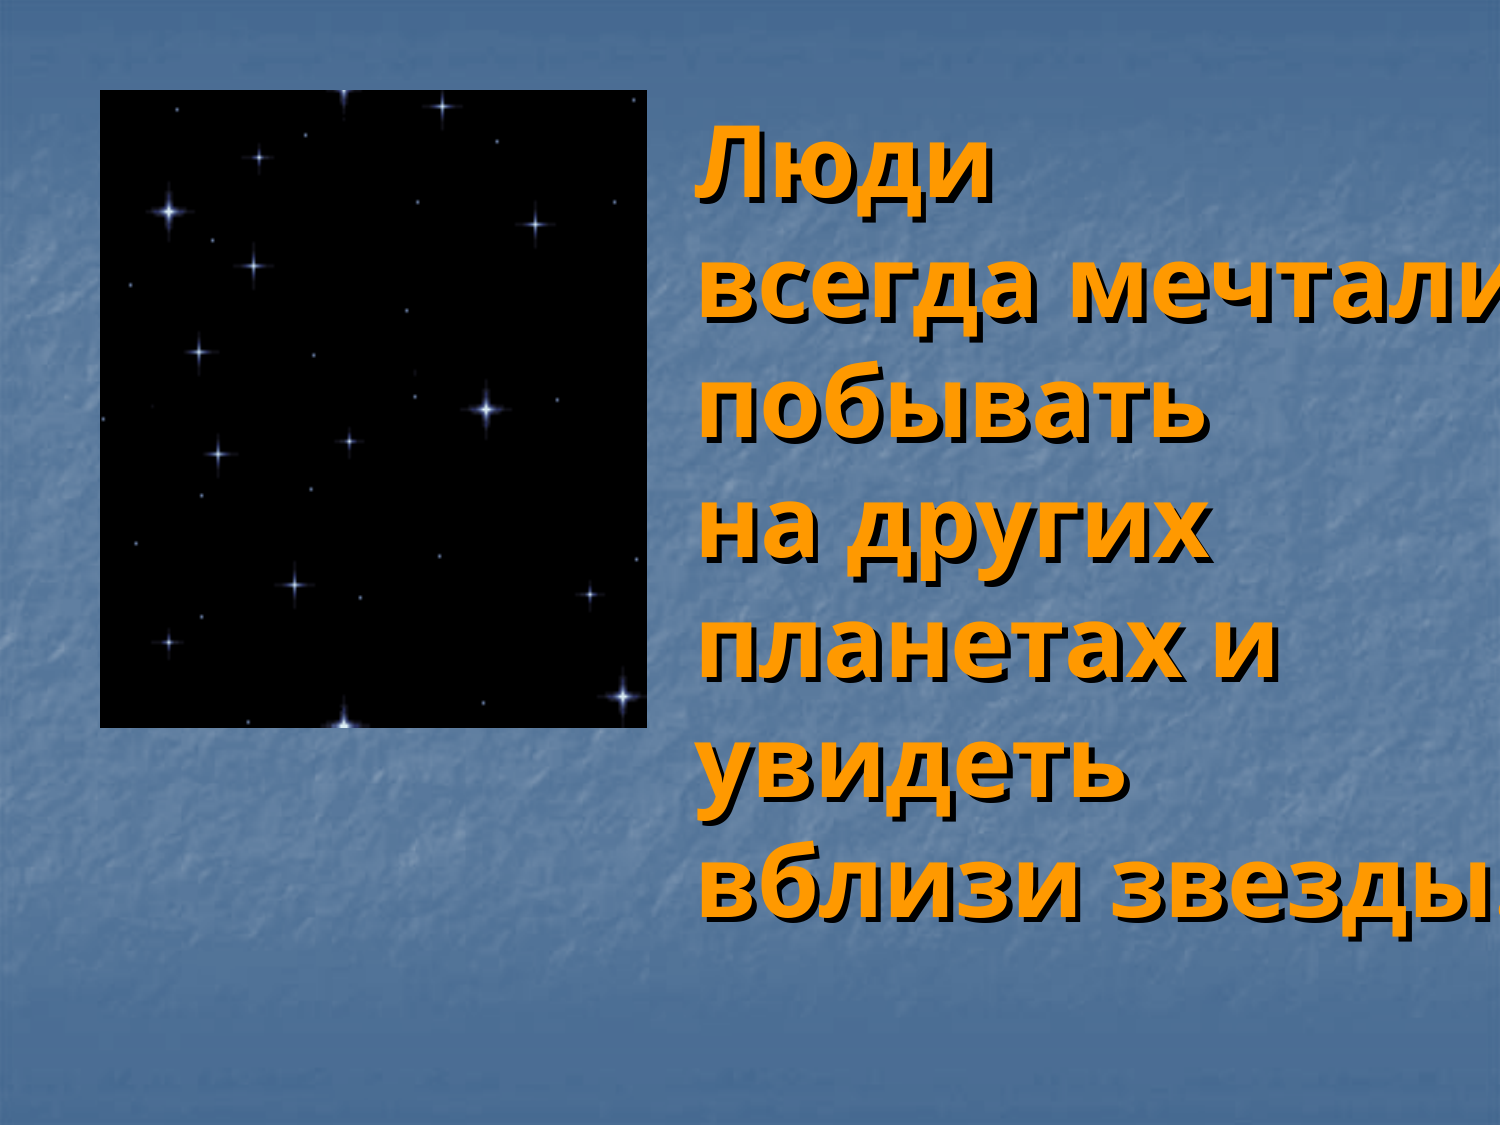

Люди
всегда мечтали
побывать
на других
планетах и
увидеть
вблизи звезды.